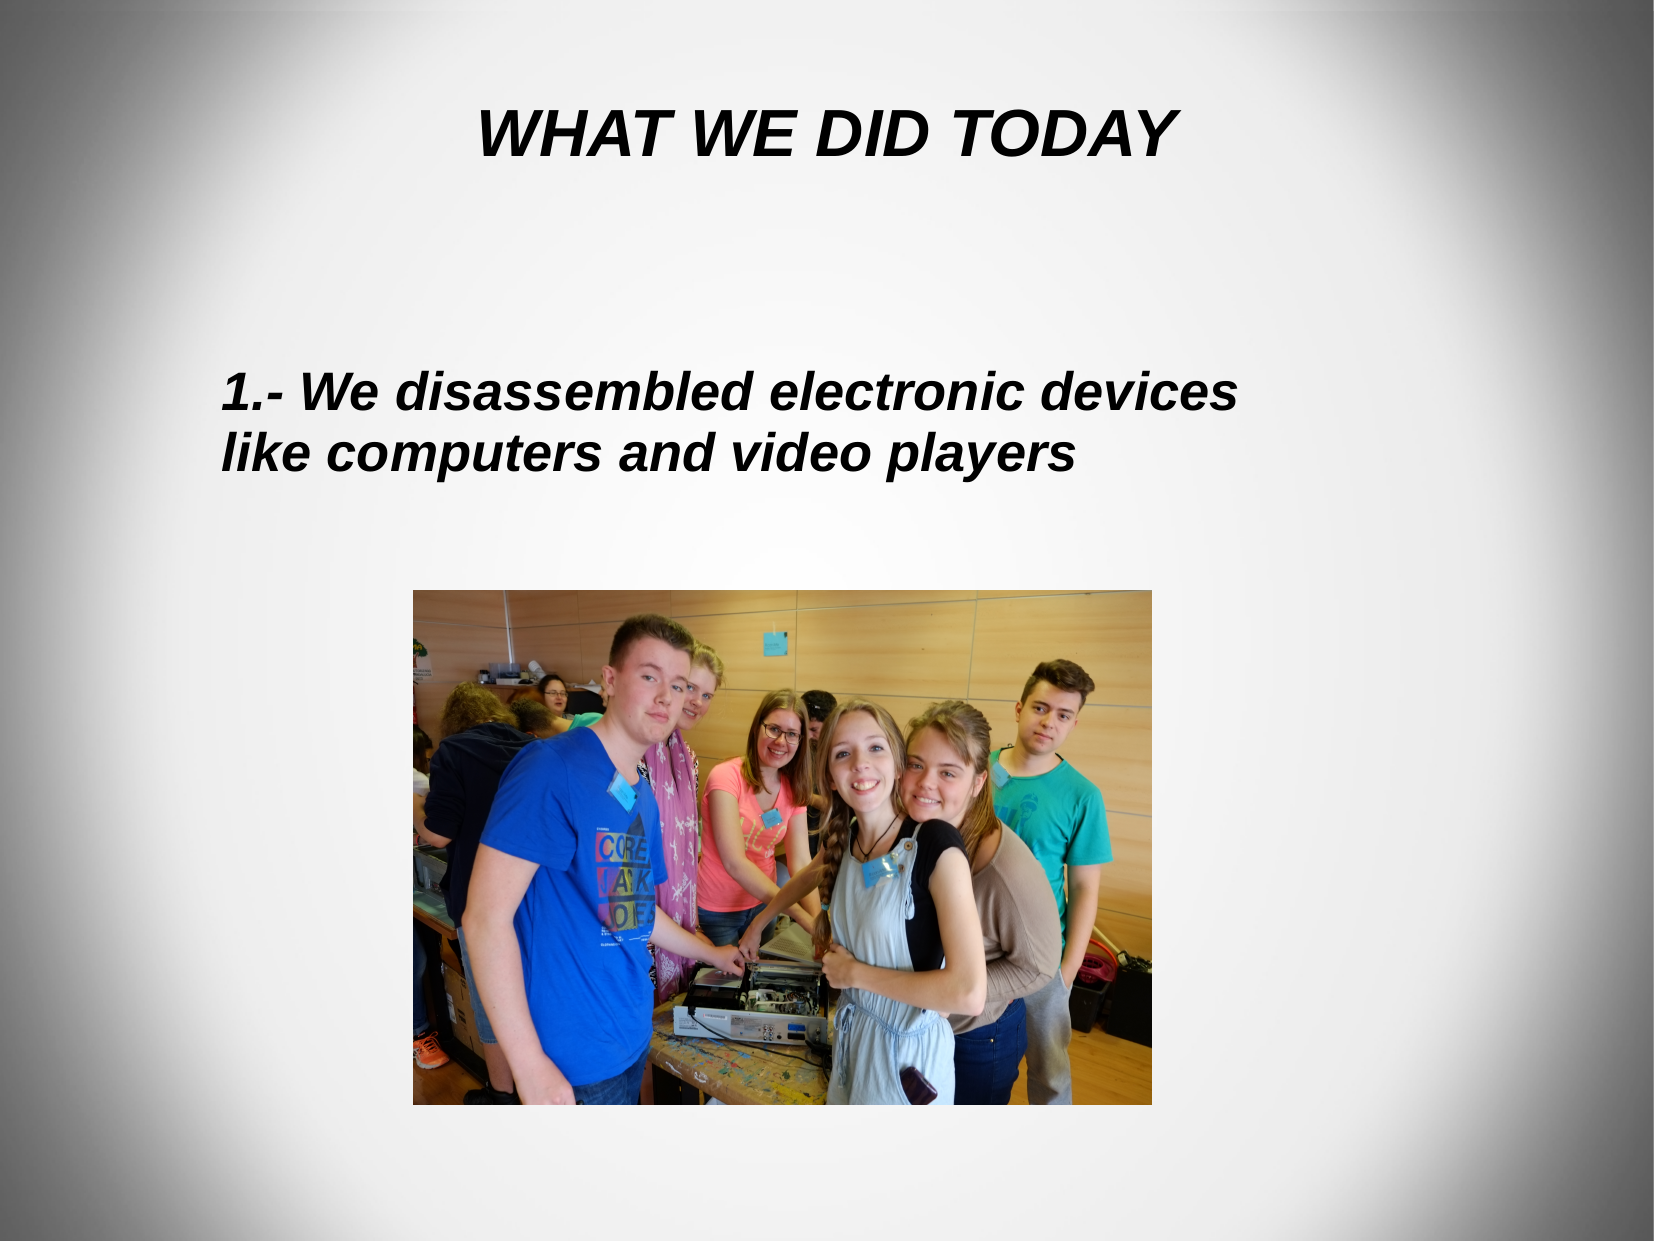

WHAT WE DID TODAY
1.- We disassembled electronic devices like computers and video players